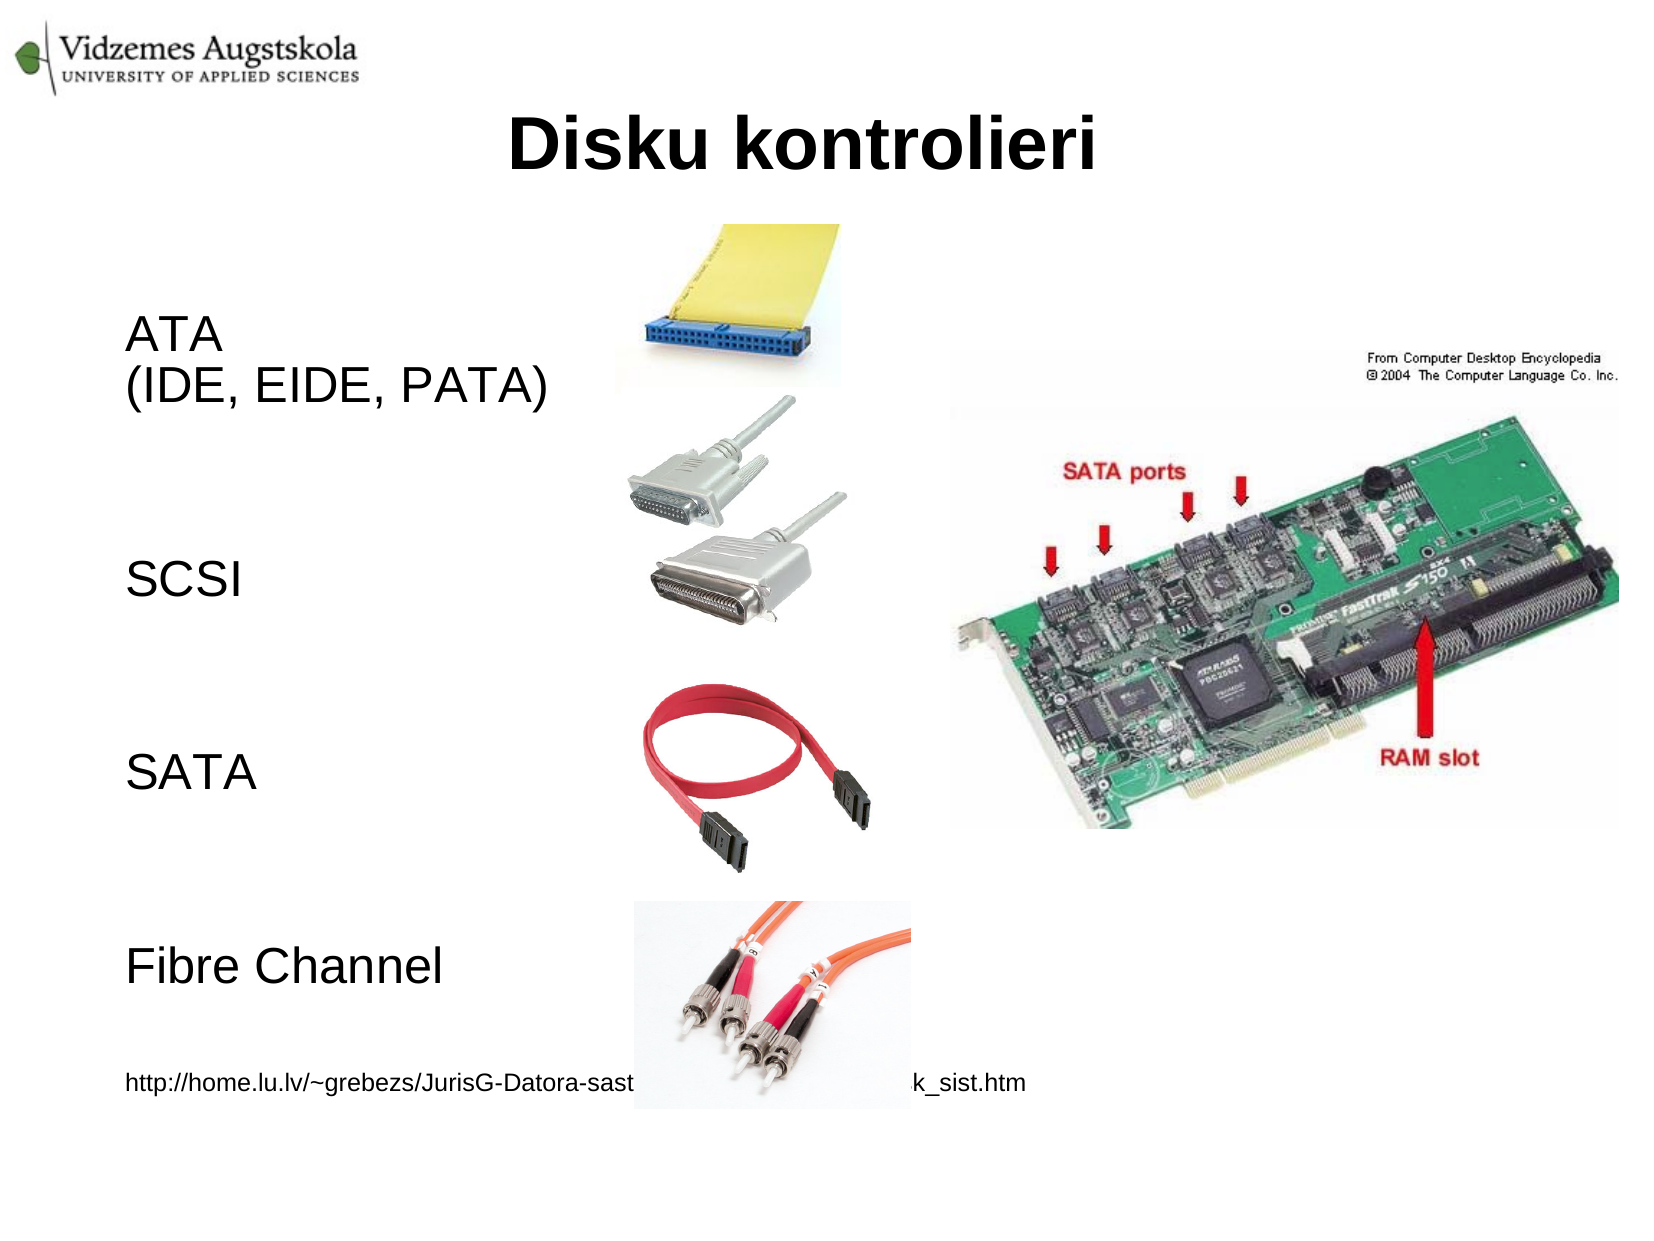

# Disku kontrolieri
ATA
(IDE, EIDE, PATA)
SCSI
SATA
Fibre Channel
http://home.lu.lv/~grebezs/JurisG-Datora-sastavdalas-Ergonomika/iDisk_sist.htm